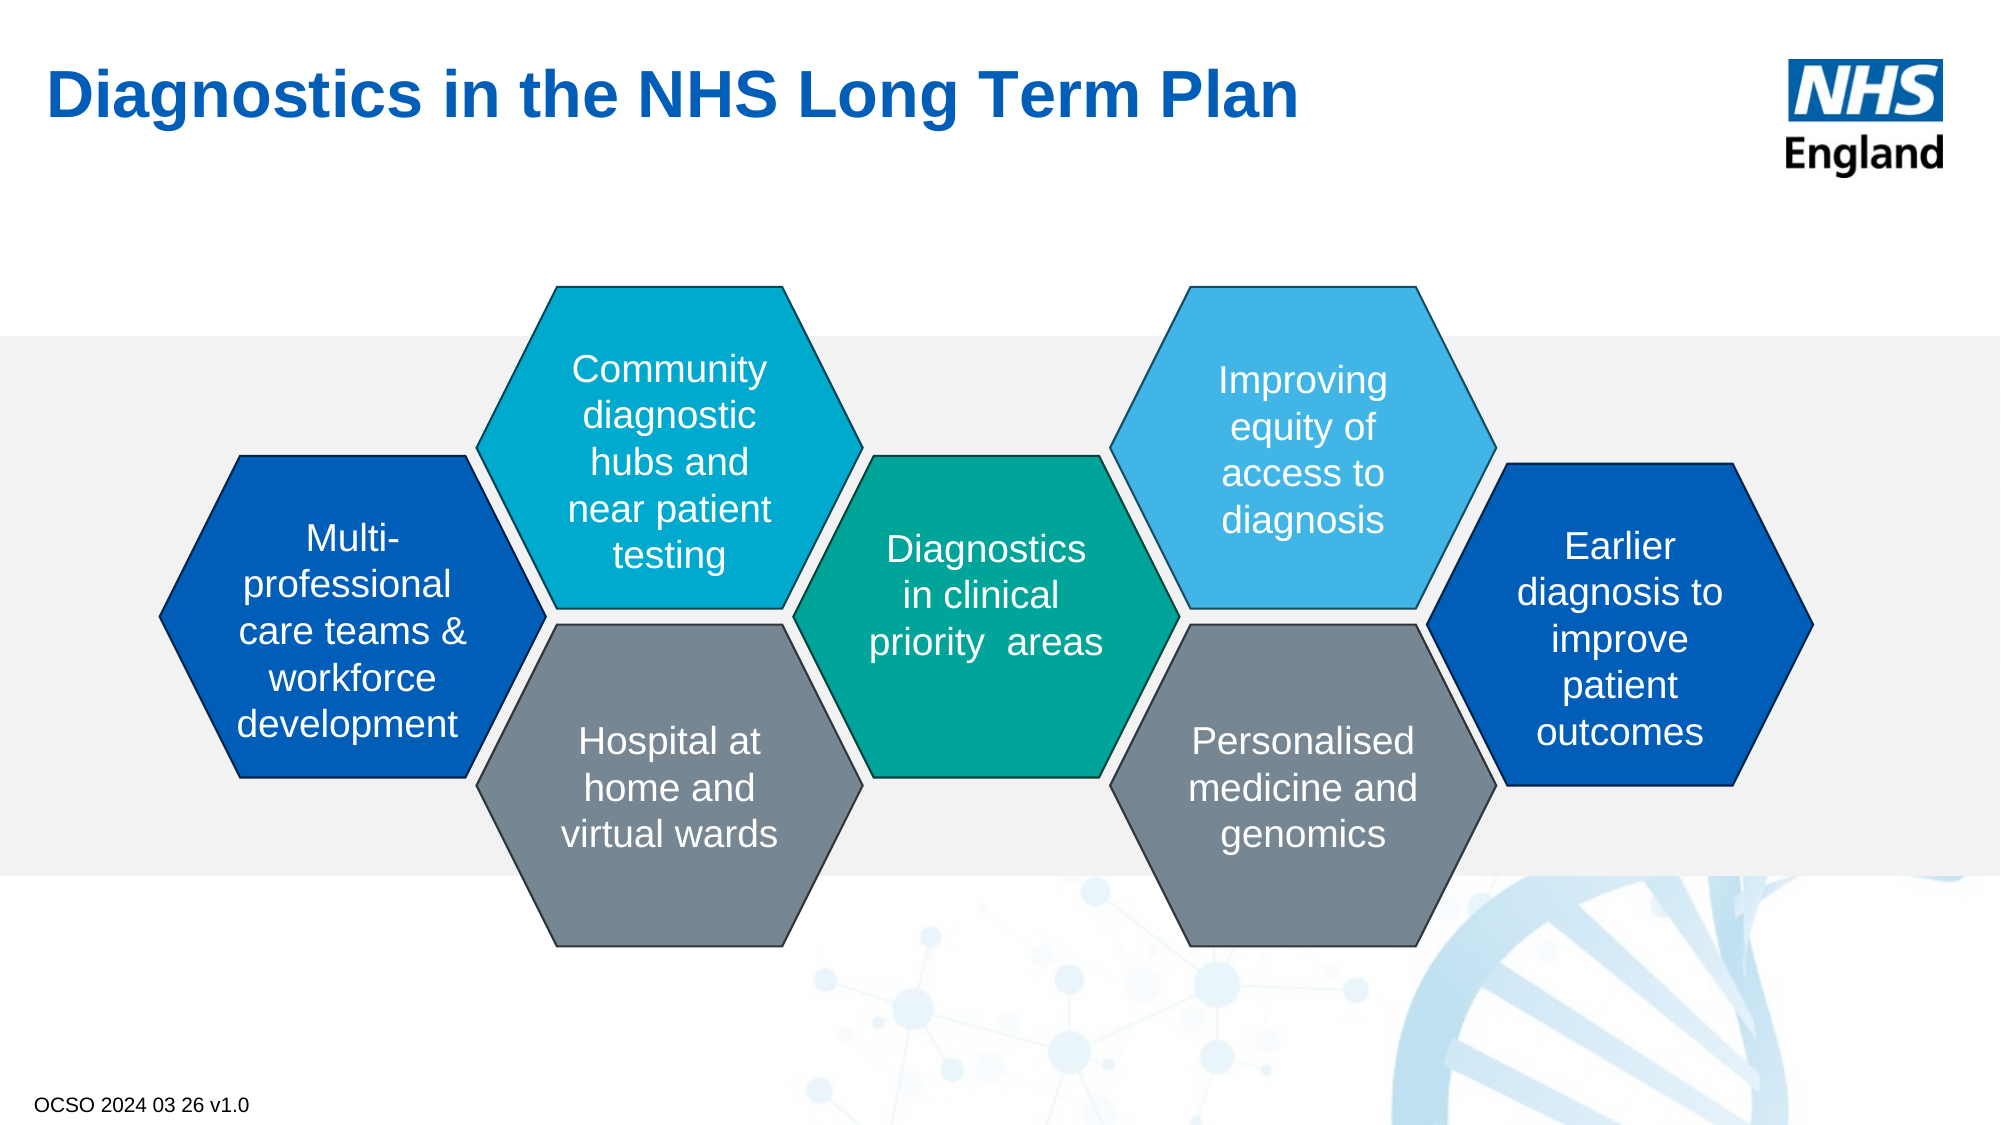

Diagnostics in the NHS Long Term Plan
Community diagnostic hubs and near patient testing
Improving equity of access to diagnosis
Multi-professional
care teams & workforce development
Diagnostics in clinical priority areas
Earlier diagnosis to improve patient outcomes
Hospital at home and virtual wards
Personalised medicine and genomics
OCSO 2024 03 26 v1.0